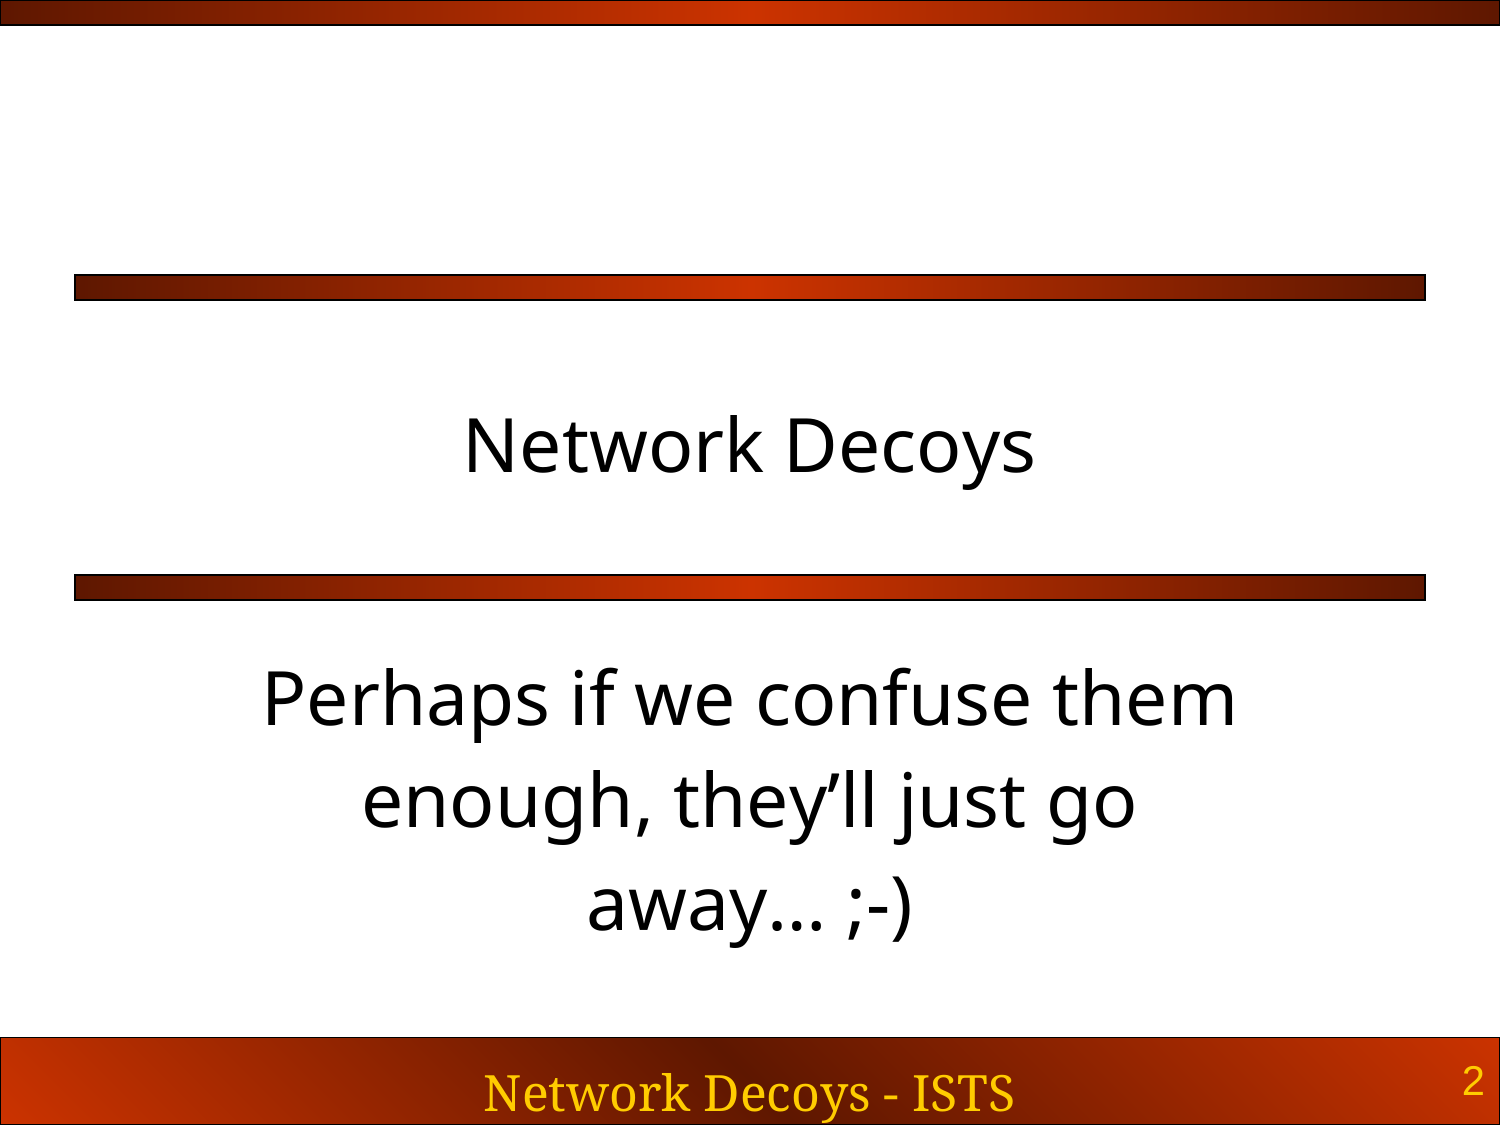

# Network Decoys
Perhaps if we confuse them enough, they’ll just go away… ;-)